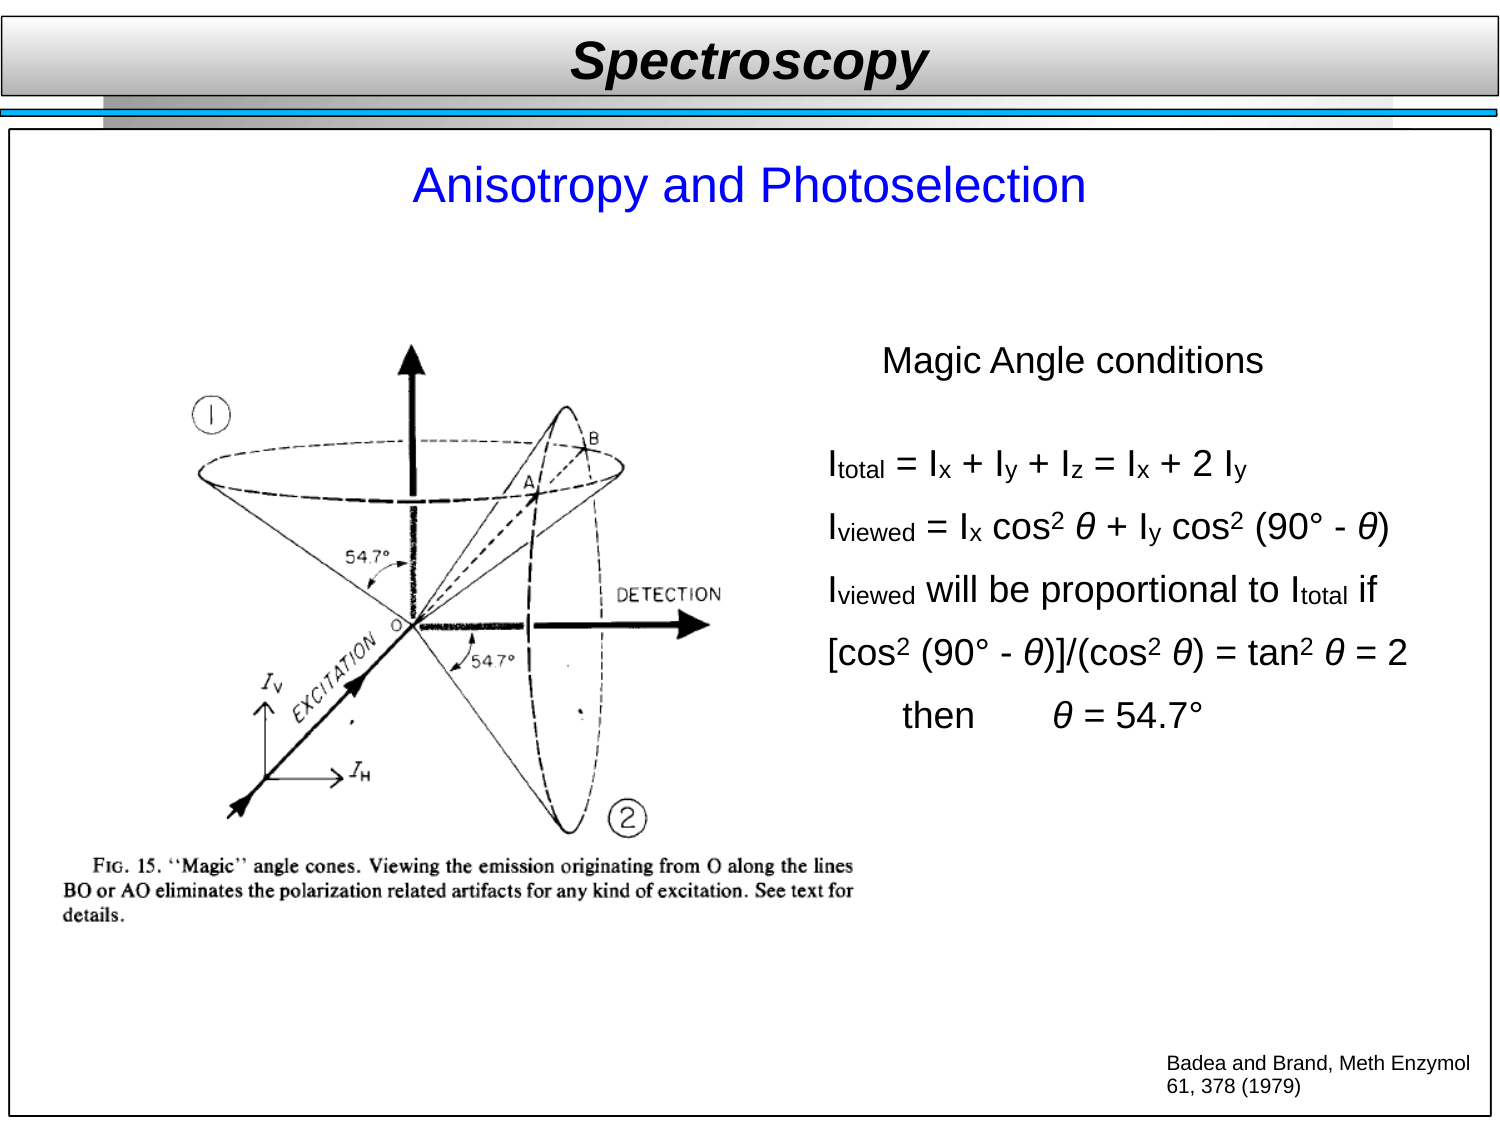

Spectroscopy
# Anisotropy and Photoselection
Magic Angle conditions
Itotal = Ix + Iy + Iz = Ix + 2 Iy
Iviewed = Ix cos2 θ + Iy cos2 (90° - θ)
Iviewed will be proportional to Itotal if
[cos2 (90° - θ)]/(cos2 θ) = tan2 θ = 2
	then		θ = 54.7°
Badea and Brand, Meth Enzymol 61, 378 (1979)